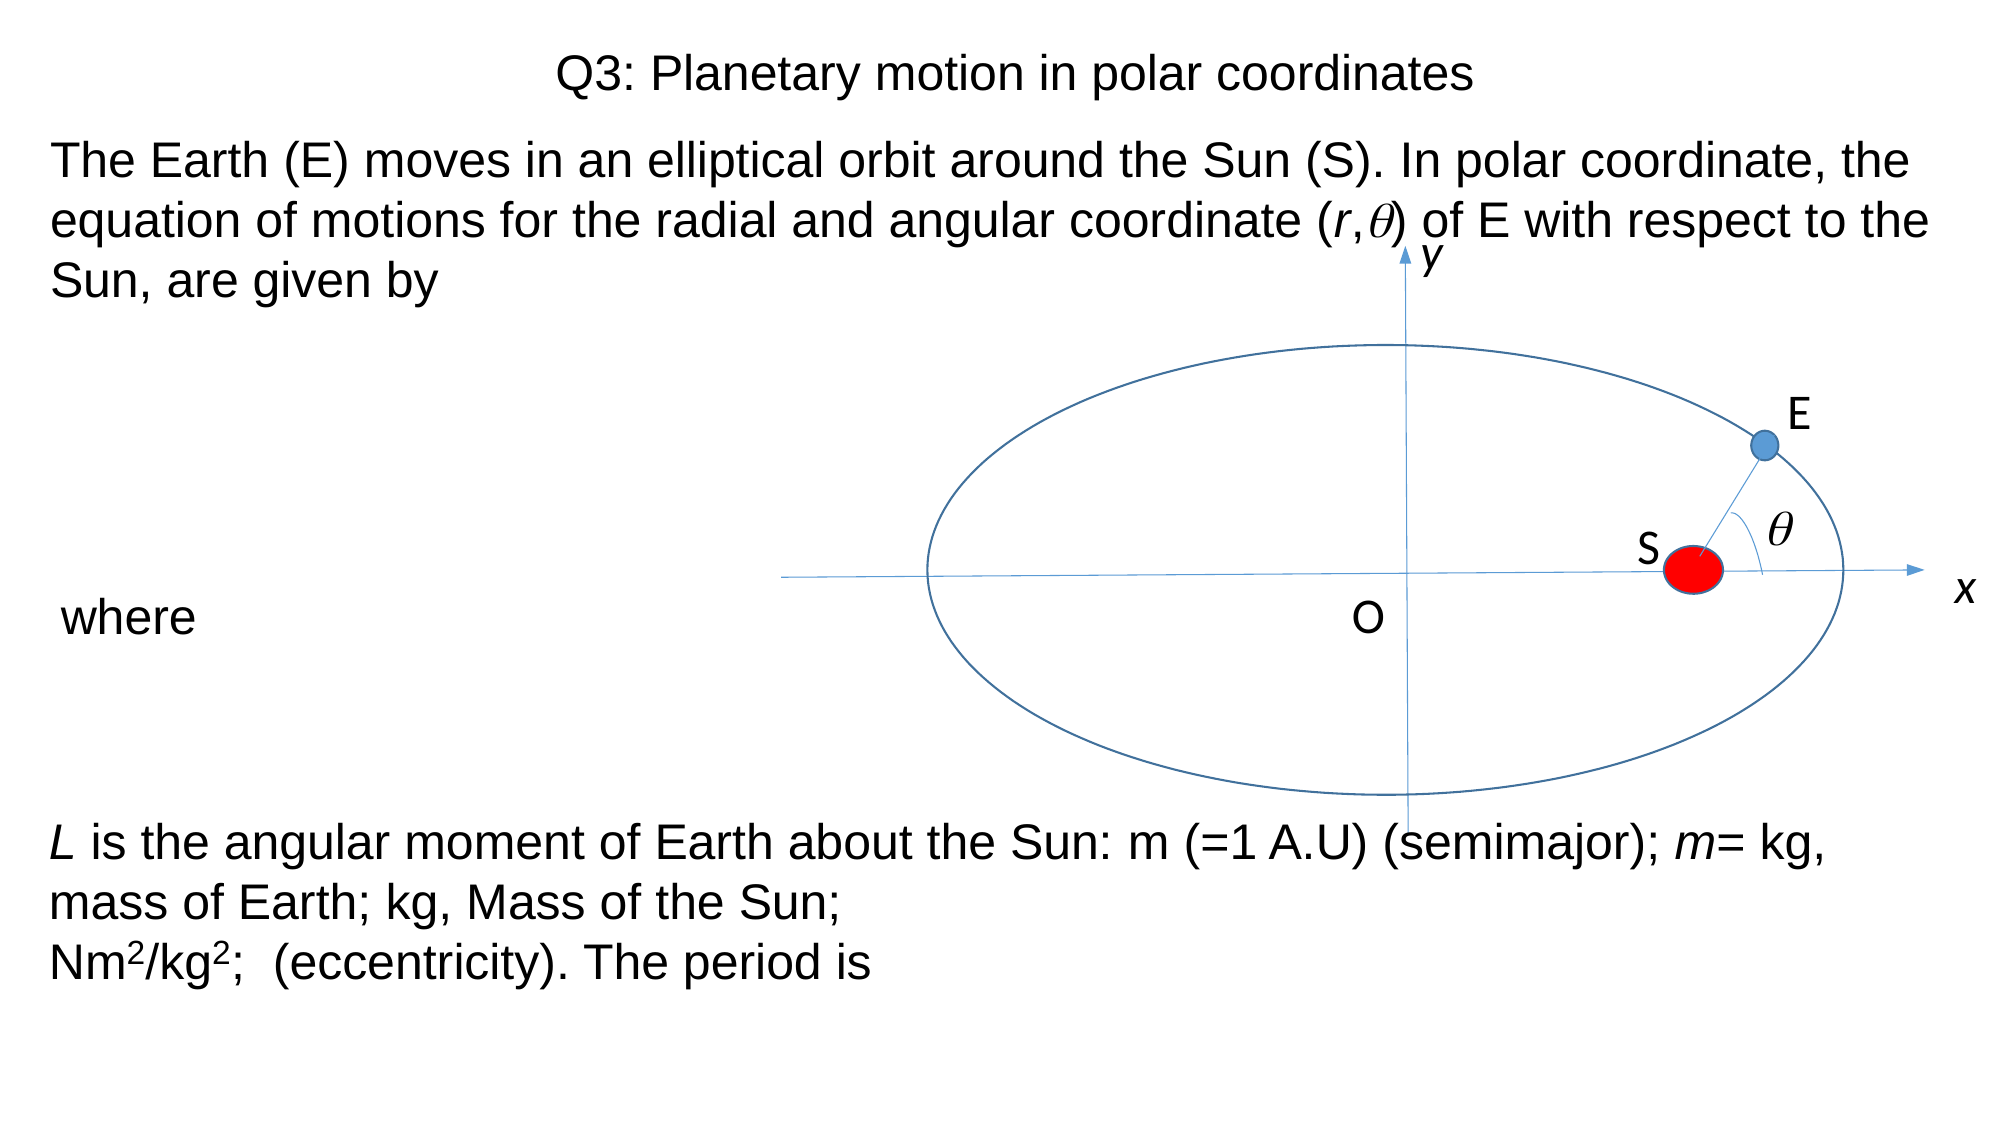

# Q3: Planetary motion in polar coordinates
The Earth (E) moves in an elliptical orbit around the Sun (S). In polar coordinate, the equation of motions for the radial and angular coordinate (r,q) of E with respect to the Sun, are given by
y
E
q
S
x
O
where
L is the angular moment of Earth about the Sun: m (=1 A.U) (semimajor); m= kg, mass of Earth; kg, Mass of the Sun;
Nm2/kg2; (eccentricity). The period is